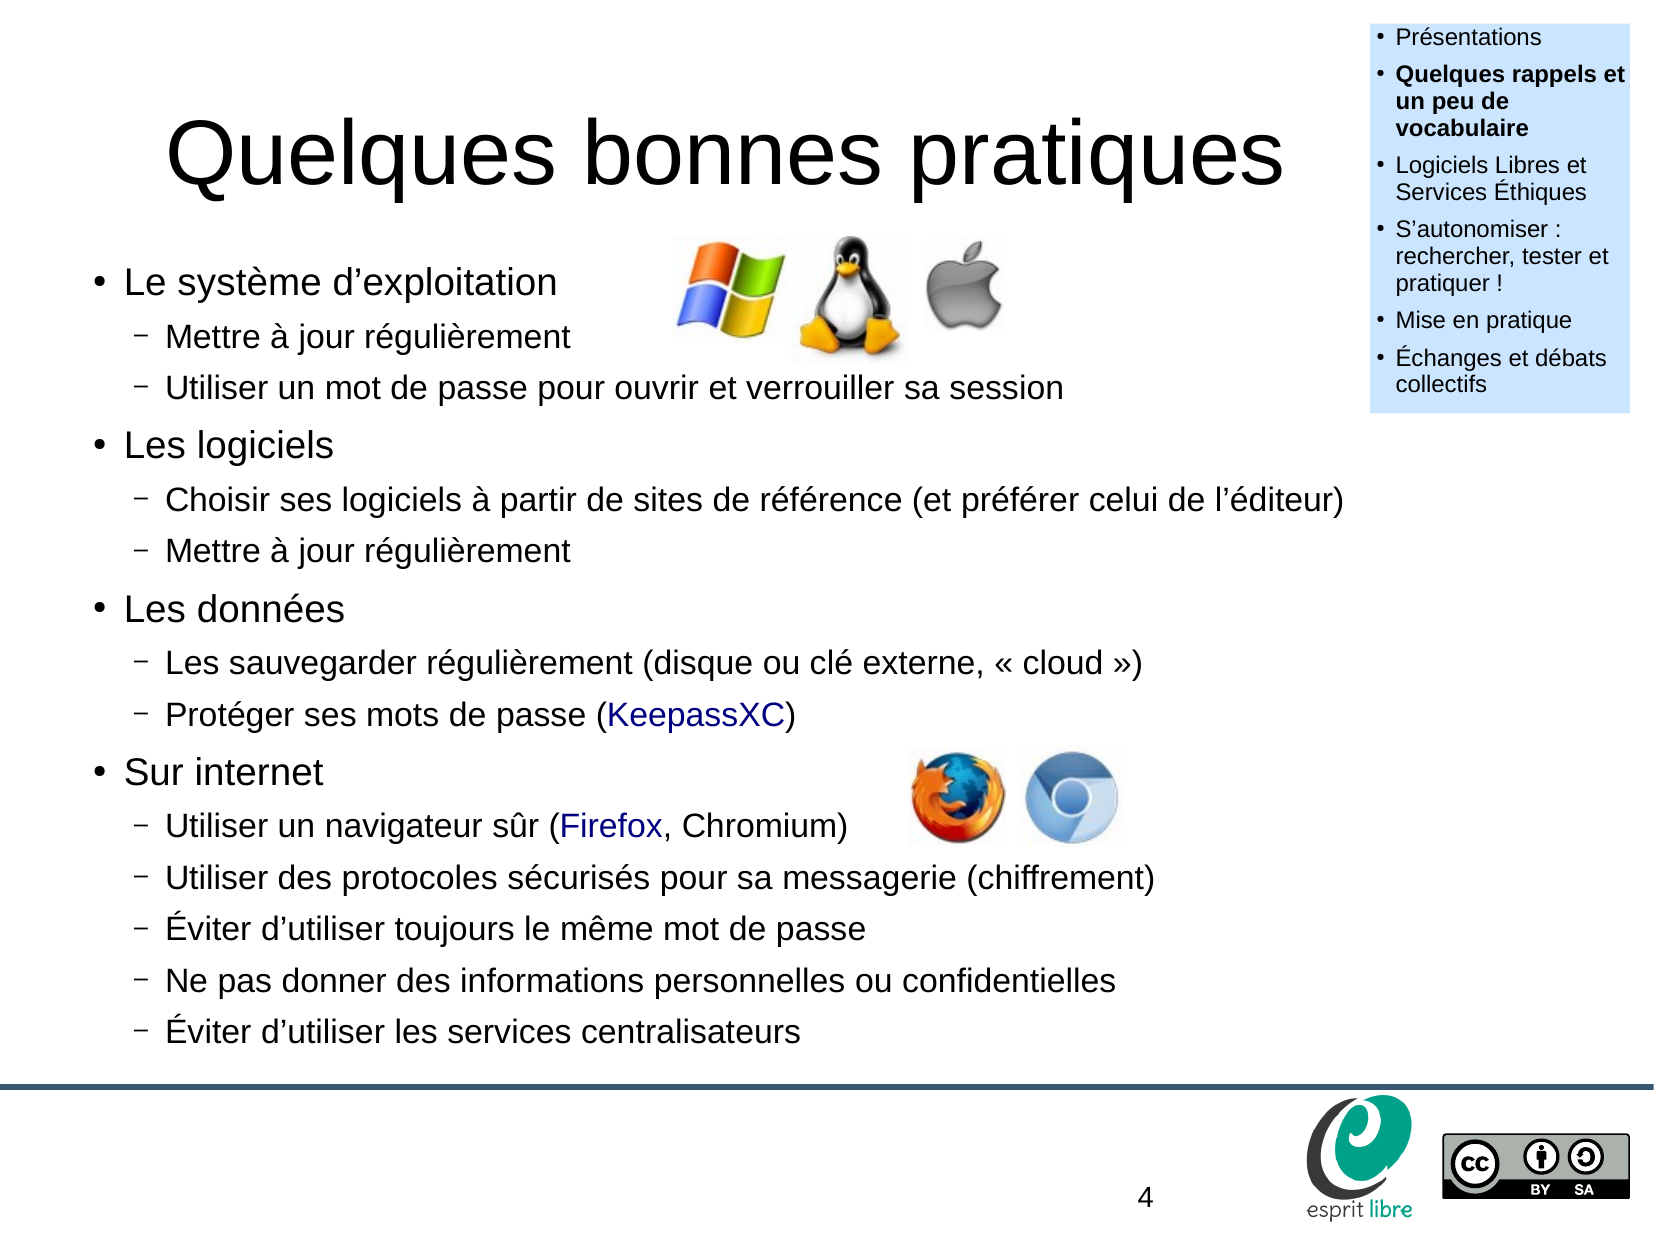

# Présentations
Quelques rappels et un peu de vocabulaire
Logiciels Libres et Services Éthiques
S’autonomiser : rechercher, tester et pratiquer !
Mise en pratique
Échanges et débats collectifs
Quelques bonnes pratiques
Le système d’exploitation
Mettre à jour régulièrement
Utiliser un mot de passe pour ouvrir et verrouiller sa session
Les logiciels
Choisir ses logiciels à partir de sites de référence (et préférer celui de l’éditeur)
Mettre à jour régulièrement
Les données
Les sauvegarder régulièrement (disque ou clé externe, « cloud »)
Protéger ses mots de passe (KeepassXC)
Sur internet
Utiliser un navigateur sûr (Firefox, Chromium)
Utiliser des protocoles sécurisés pour sa messagerie (chiffrement)
Éviter d’utiliser toujours le même mot de passe
Ne pas donner des informations personnelles ou confidentielles
Éviter d’utiliser les services centralisateurs